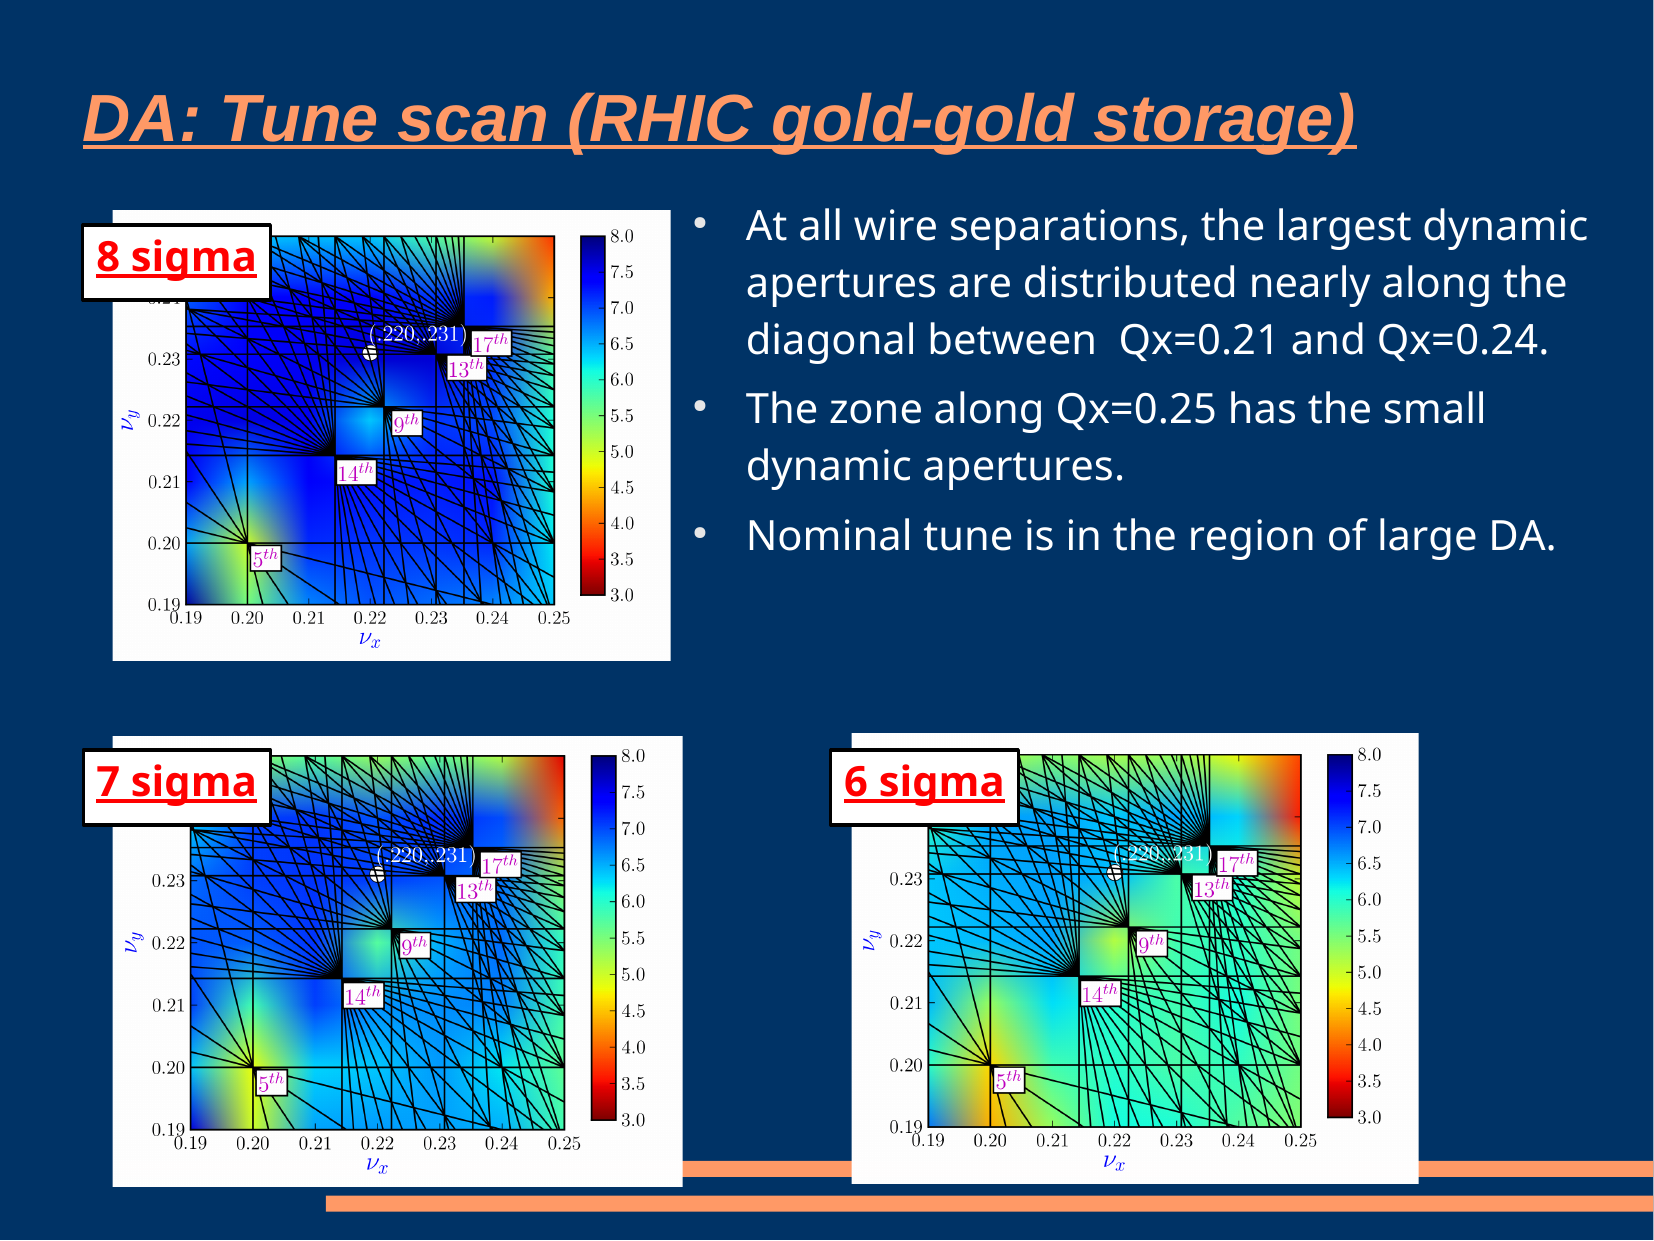

# DA: Tune scan (RHIC gold-gold storage)
At all wire separations, the largest dynamic apertures are distributed nearly along the diagonal between Qx=0.21 and Qx=0.24.
The zone along Qx=0.25 has the small dynamic apertures.
Nominal tune is in the region of large DA.
8 sigma
7 sigma
6 sigma